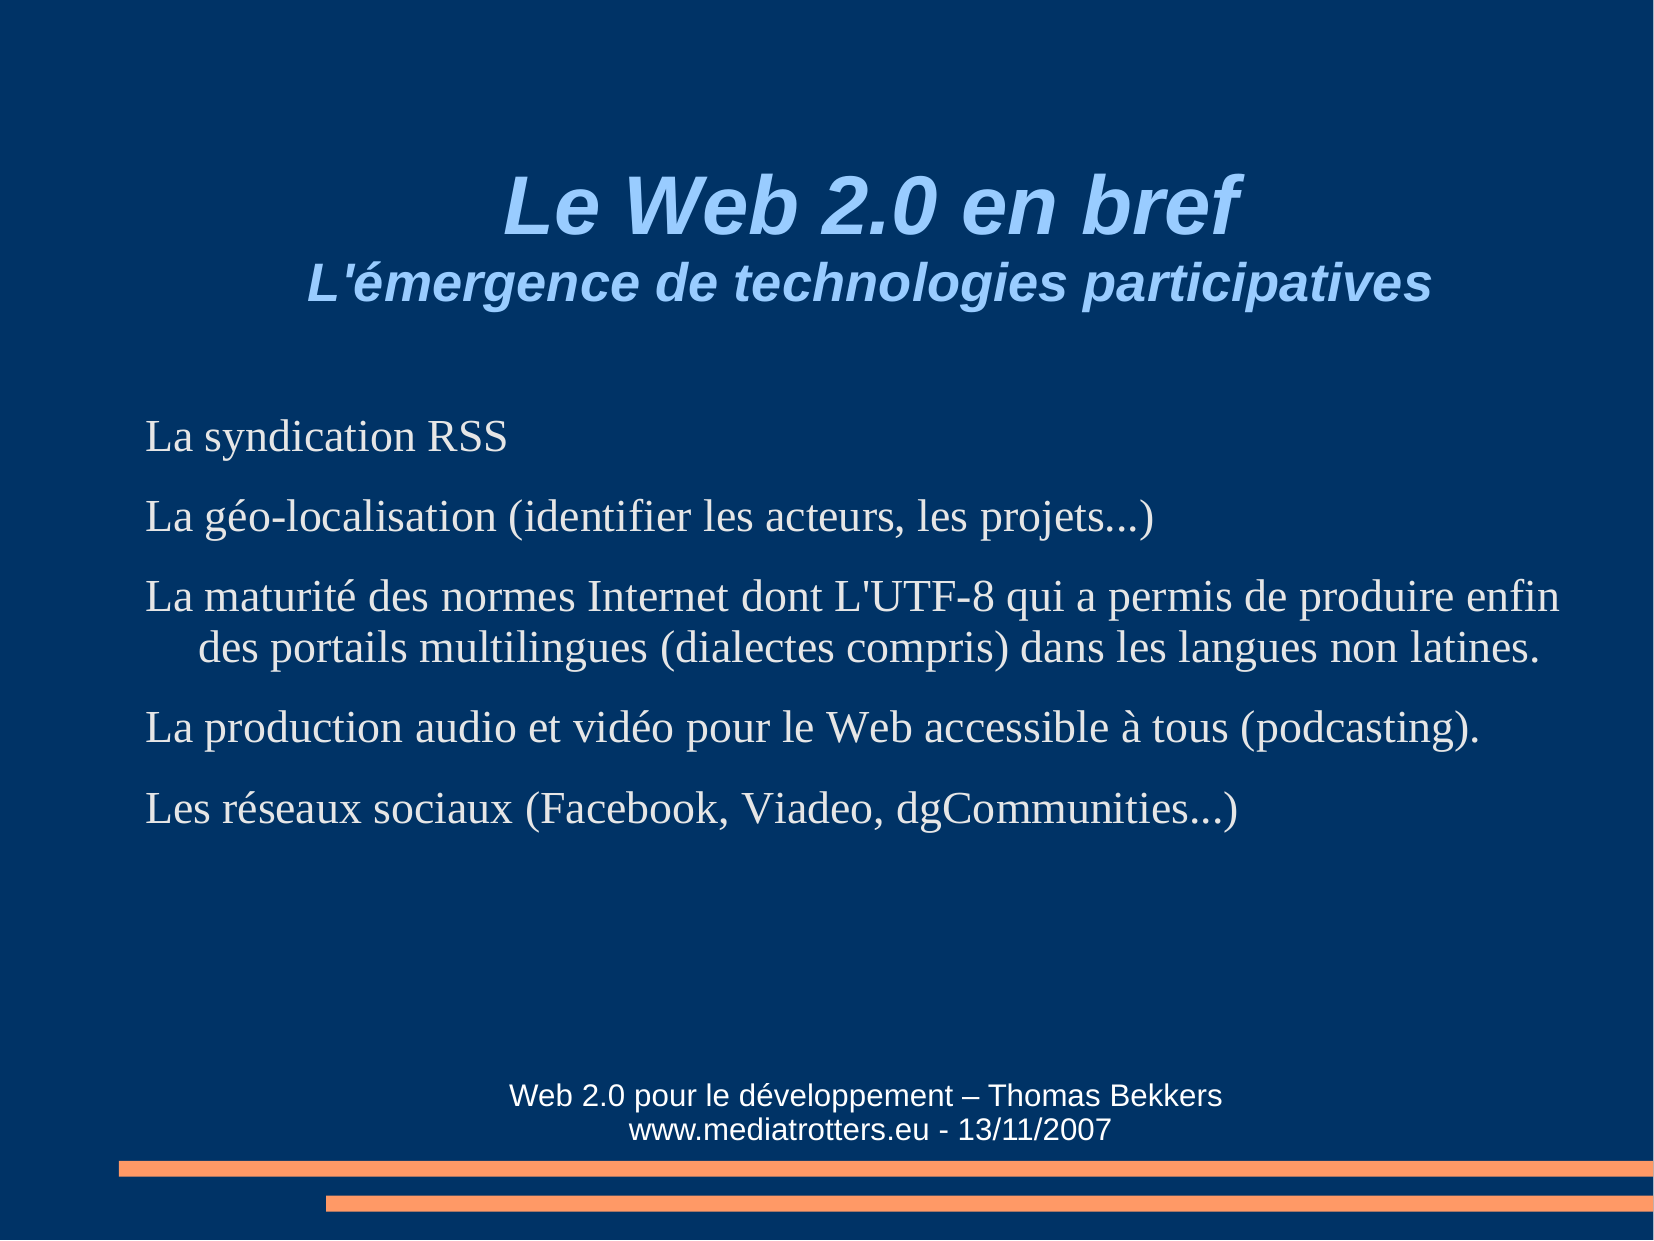

Le Web 2.0 en bref
L'émergence de technologies participatives
# La syndication RSS
La géo-localisation (identifier les acteurs, les projets...)
La maturité des normes Internet dont L'UTF-8 qui a permis de produire enfin des portails multilingues (dialectes compris) dans les langues non latines.
La production audio et vidéo pour le Web accessible à tous (podcasting).
Les réseaux sociaux (Facebook, Viadeo, dgCommunities...)